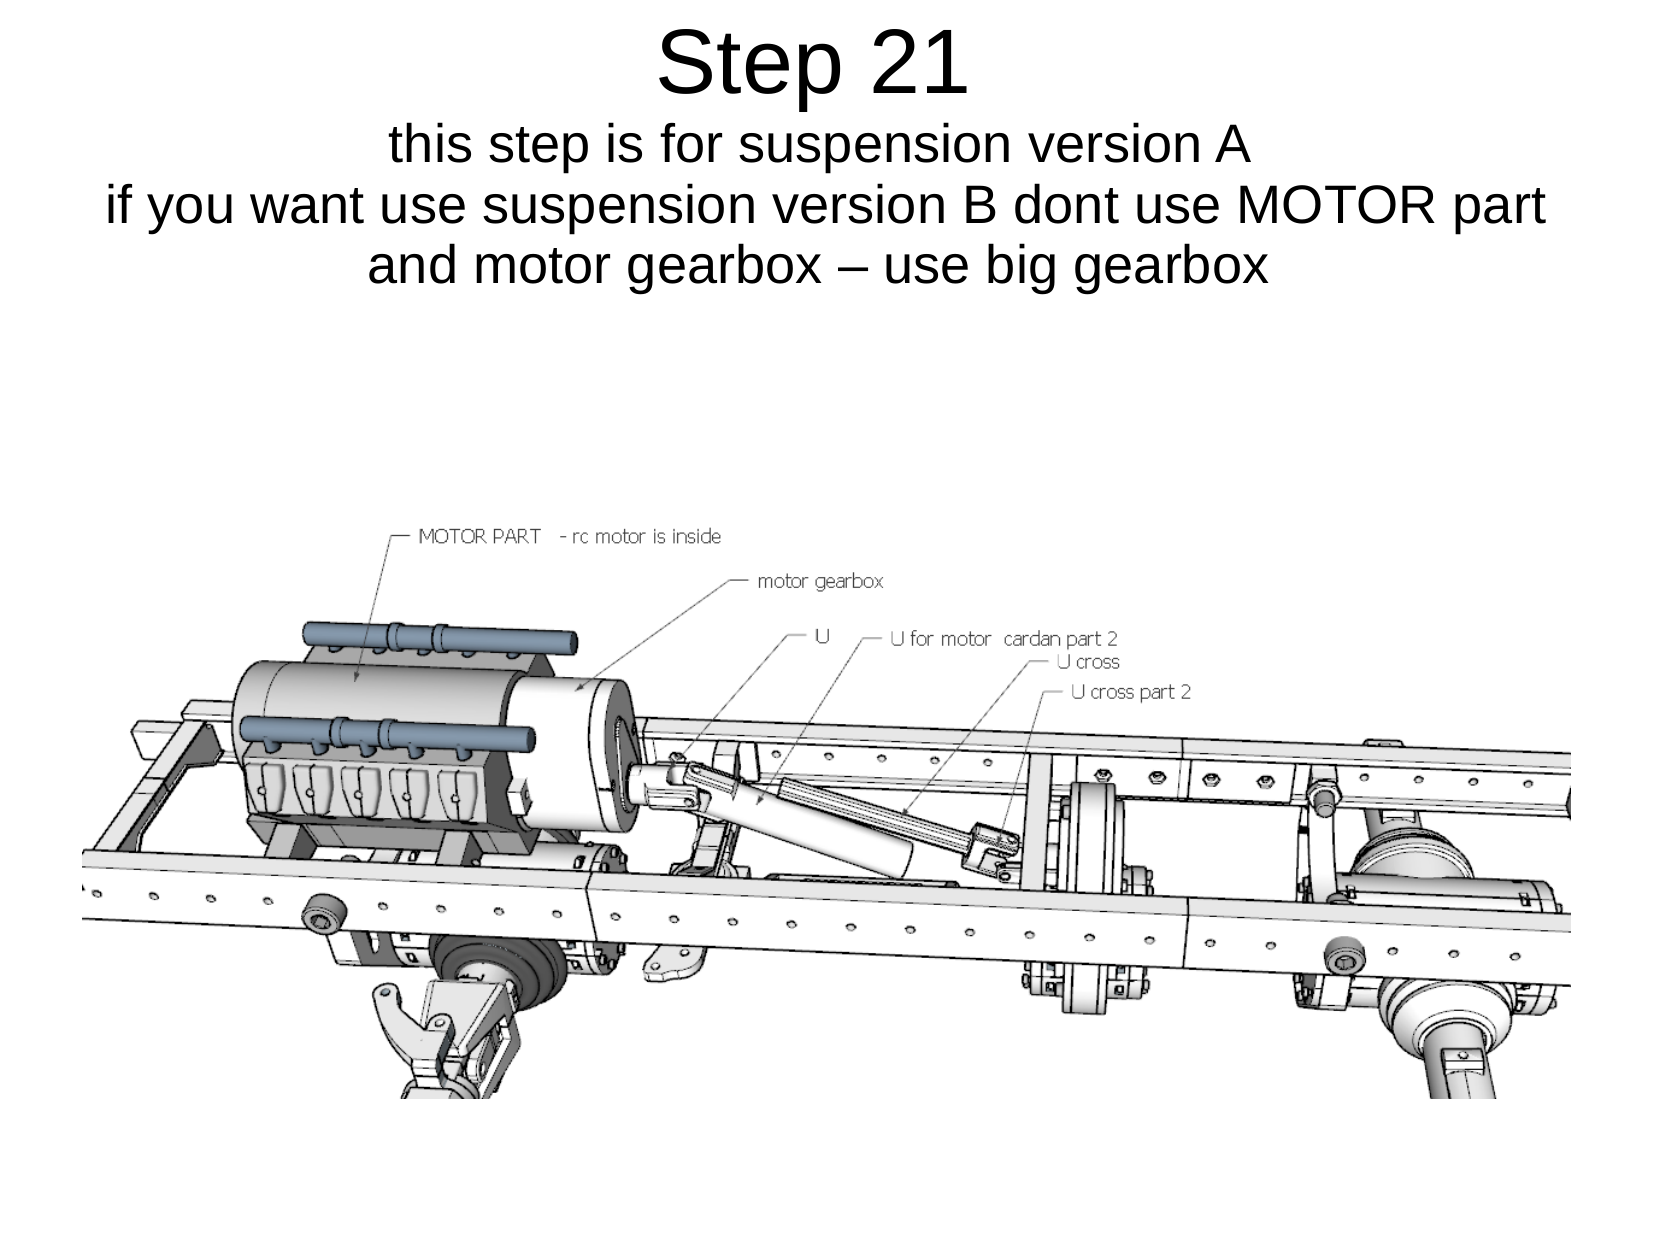

# Step 21 this step is for suspension version A if you want use suspension version B dont use MOTOR part and motor gearbox – use big gearbox